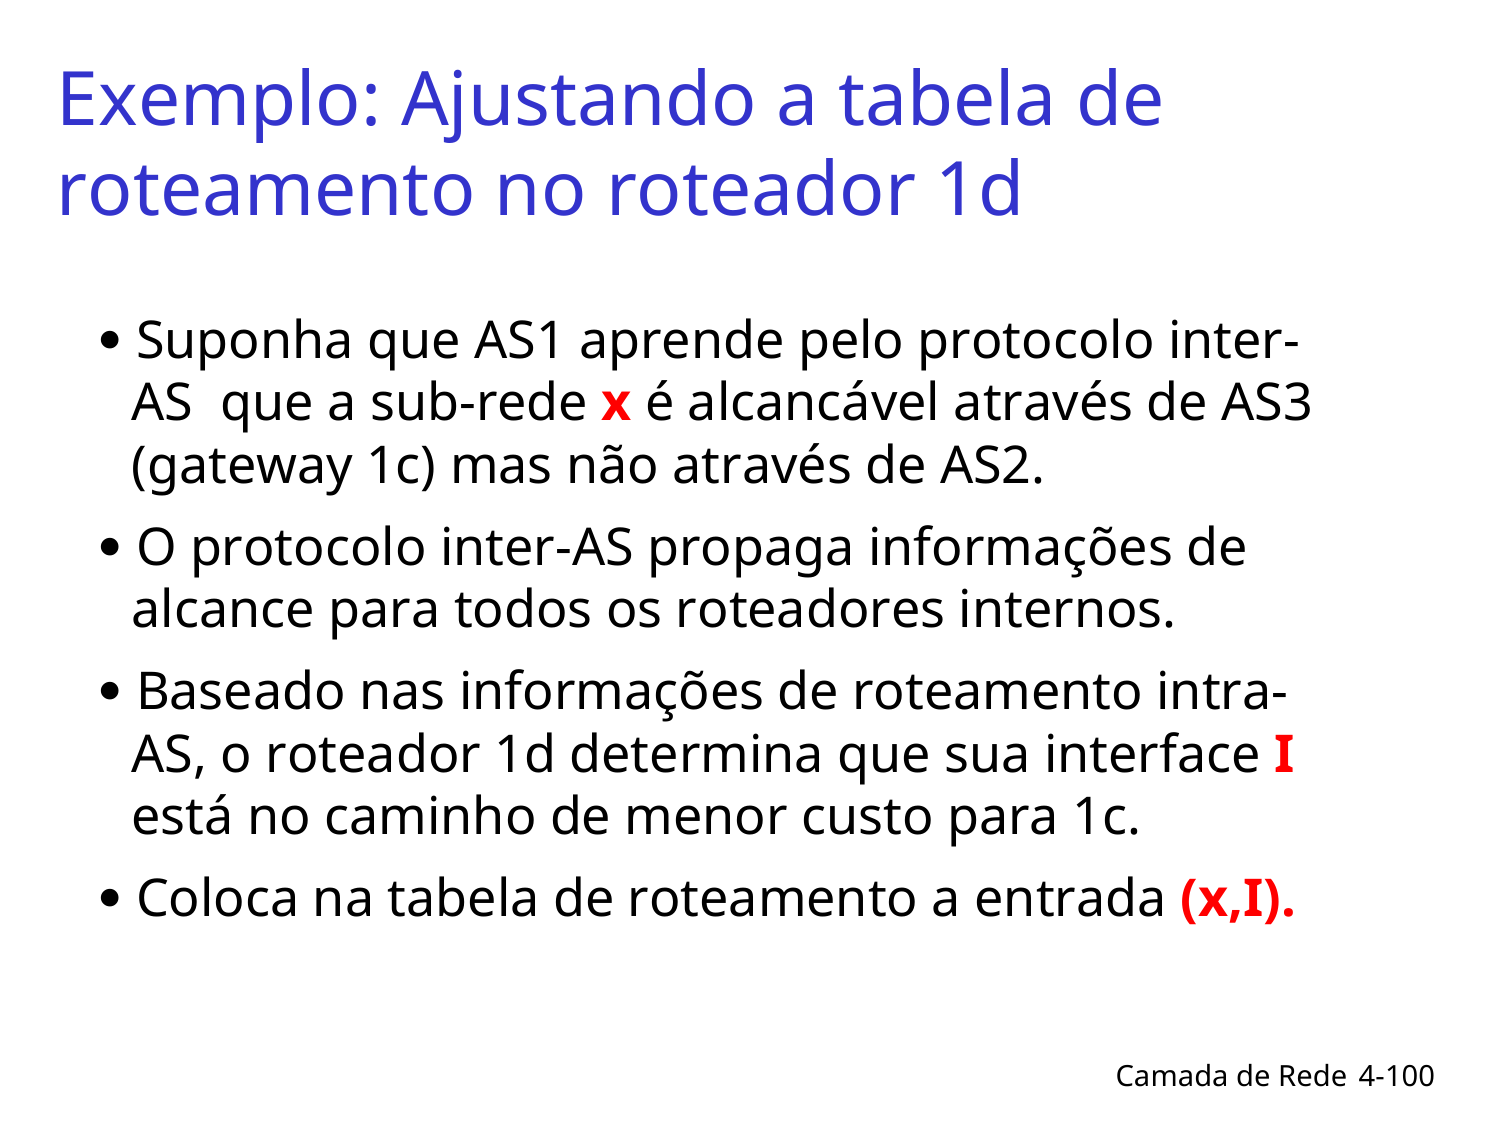

Exemplo: Ajustando a tabela de roteamento no roteador 1d
 Suponha que AS1 aprende pelo protocolo inter-AS que a sub-rede x é alcancável através de AS3 (gateway 1c) mas não através de AS2.
 O protocolo inter-AS propaga informações de alcance para todos os roteadores internos.
 Baseado nas informações de roteamento intra-AS, o roteador 1d determina que sua interface I está no caminho de menor custo para 1c.
 Coloca na tabela de roteamento a entrada (x,I).
Camada de Rede